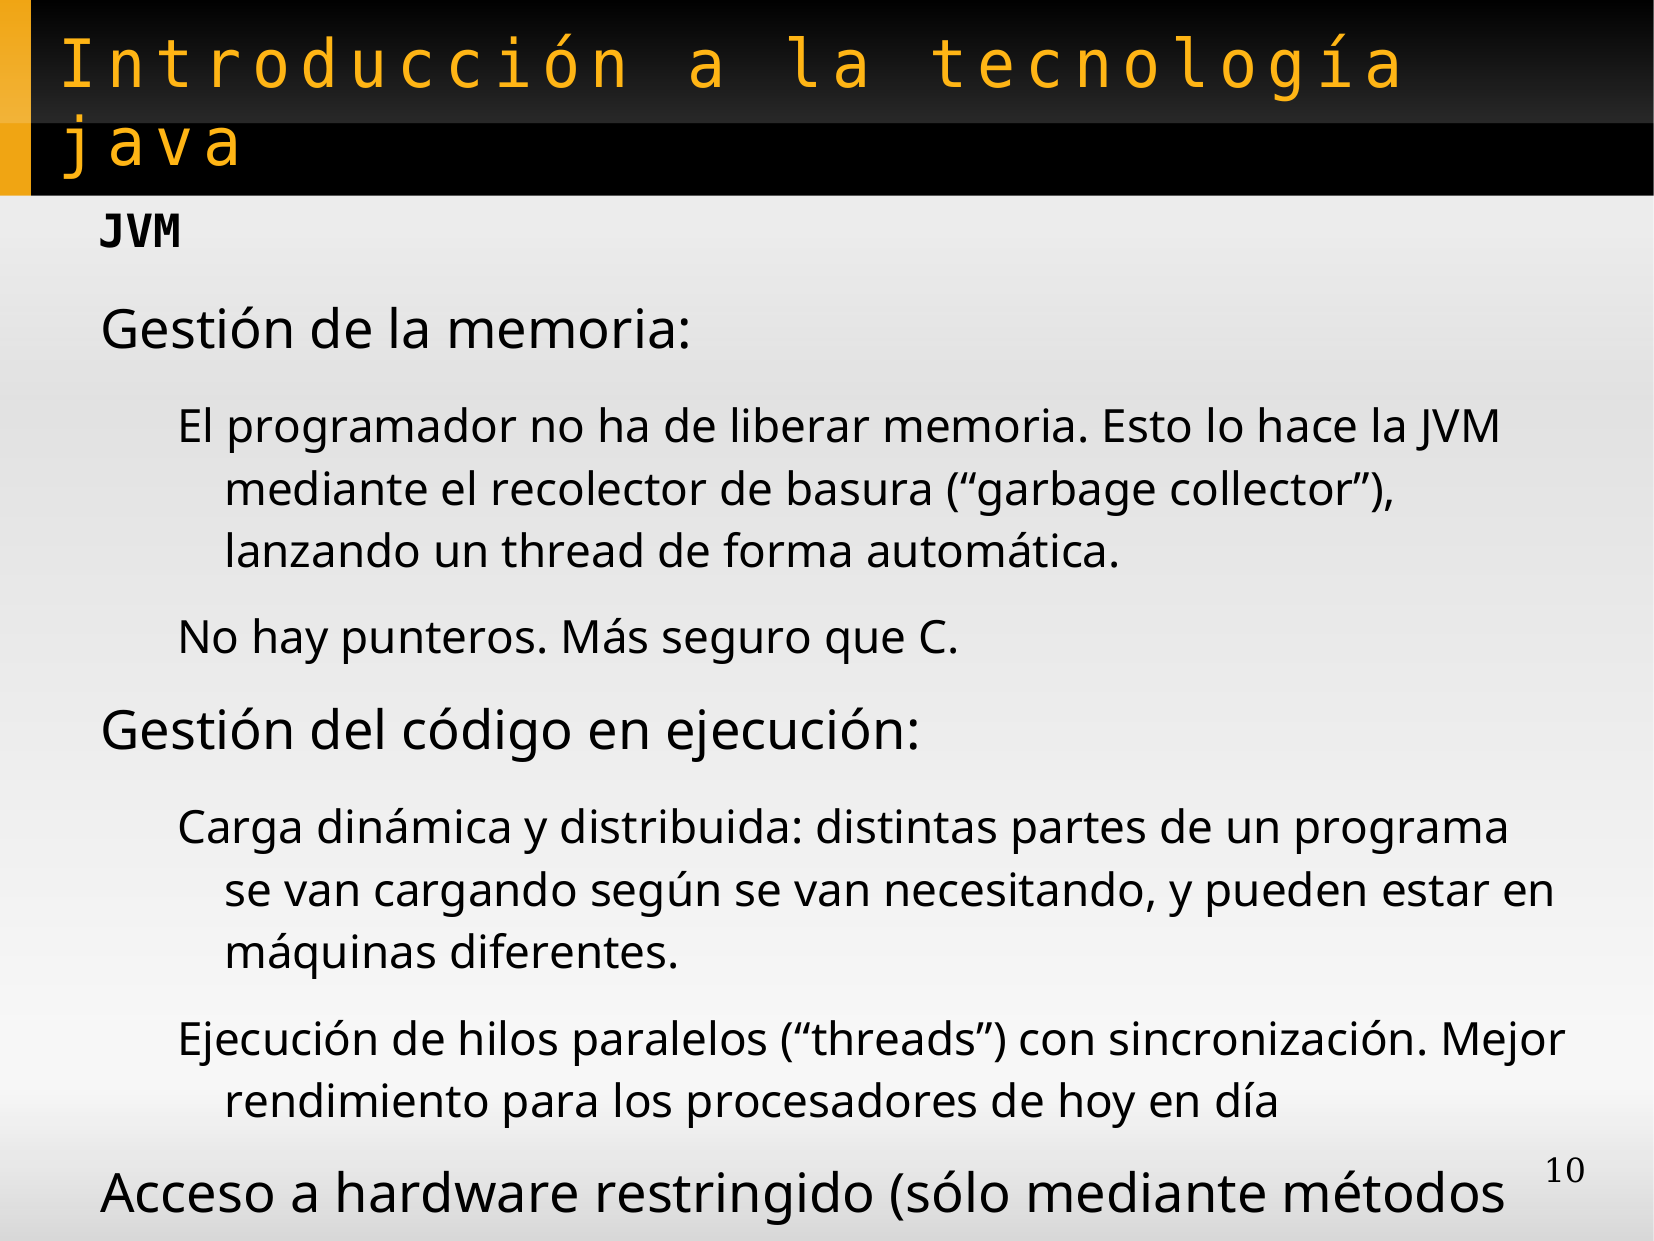

# Introducción a la tecnología java
JVM
Gestión de la memoria:
El programador no ha de liberar memoria. Esto lo hace la JVM mediante el recolector de basura (“garbage collector”), lanzando un thread de forma automática.
No hay punteros. Más seguro que C.
Gestión del código en ejecución:
Carga dinámica y distribuida: distintas partes de un programa se van cargando según se van necesitando, y pueden estar en máquinas diferentes.
Ejecución de hilos paralelos (“threads”) con sincronización. Mejor rendimiento para los procesadores de hoy en día
Acceso a hardware restringido (sólo mediante métodos nativos de otros lenguajes, no utilizables por applets)
10